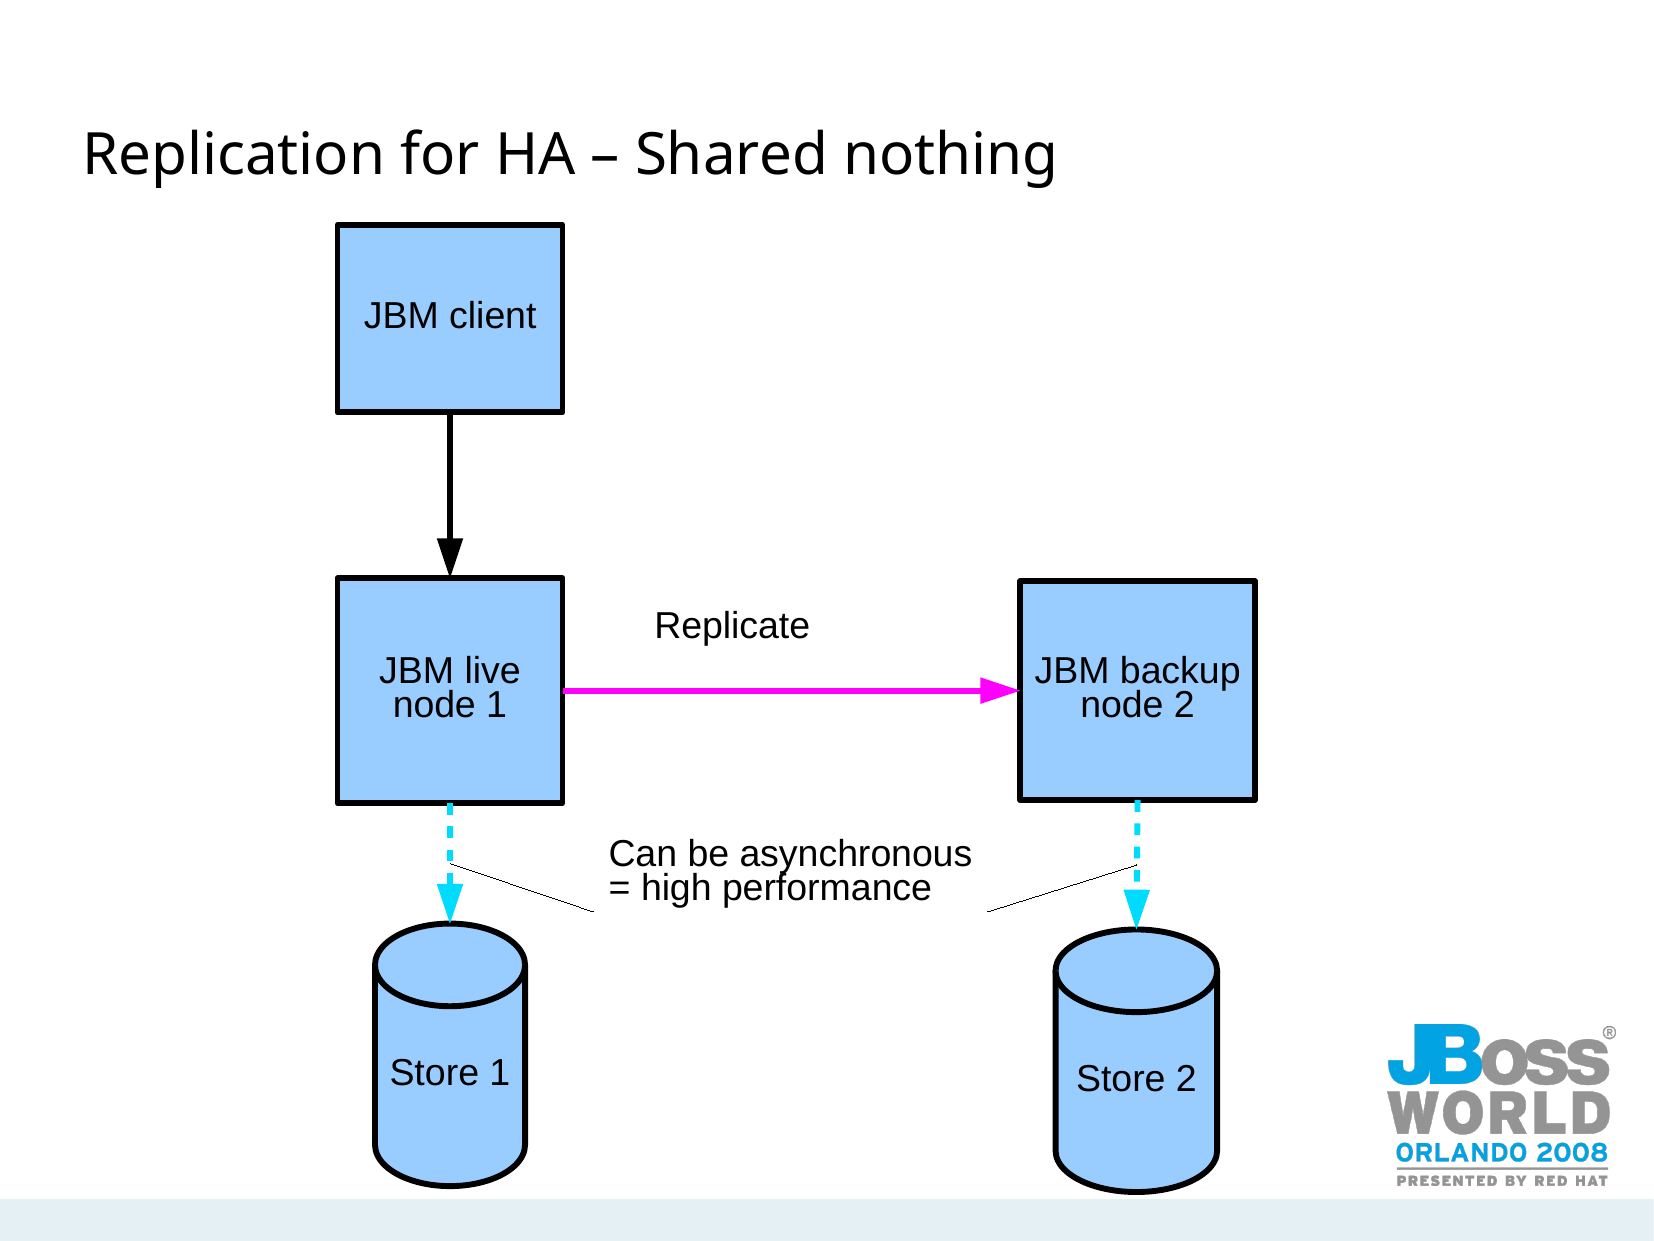

# Replication for HA – Shared nothing
JBM client
JBM live
node 1
JBM backup
node 2
Replicate
Can be asynchronous
= high performance
Store 1
Store 2